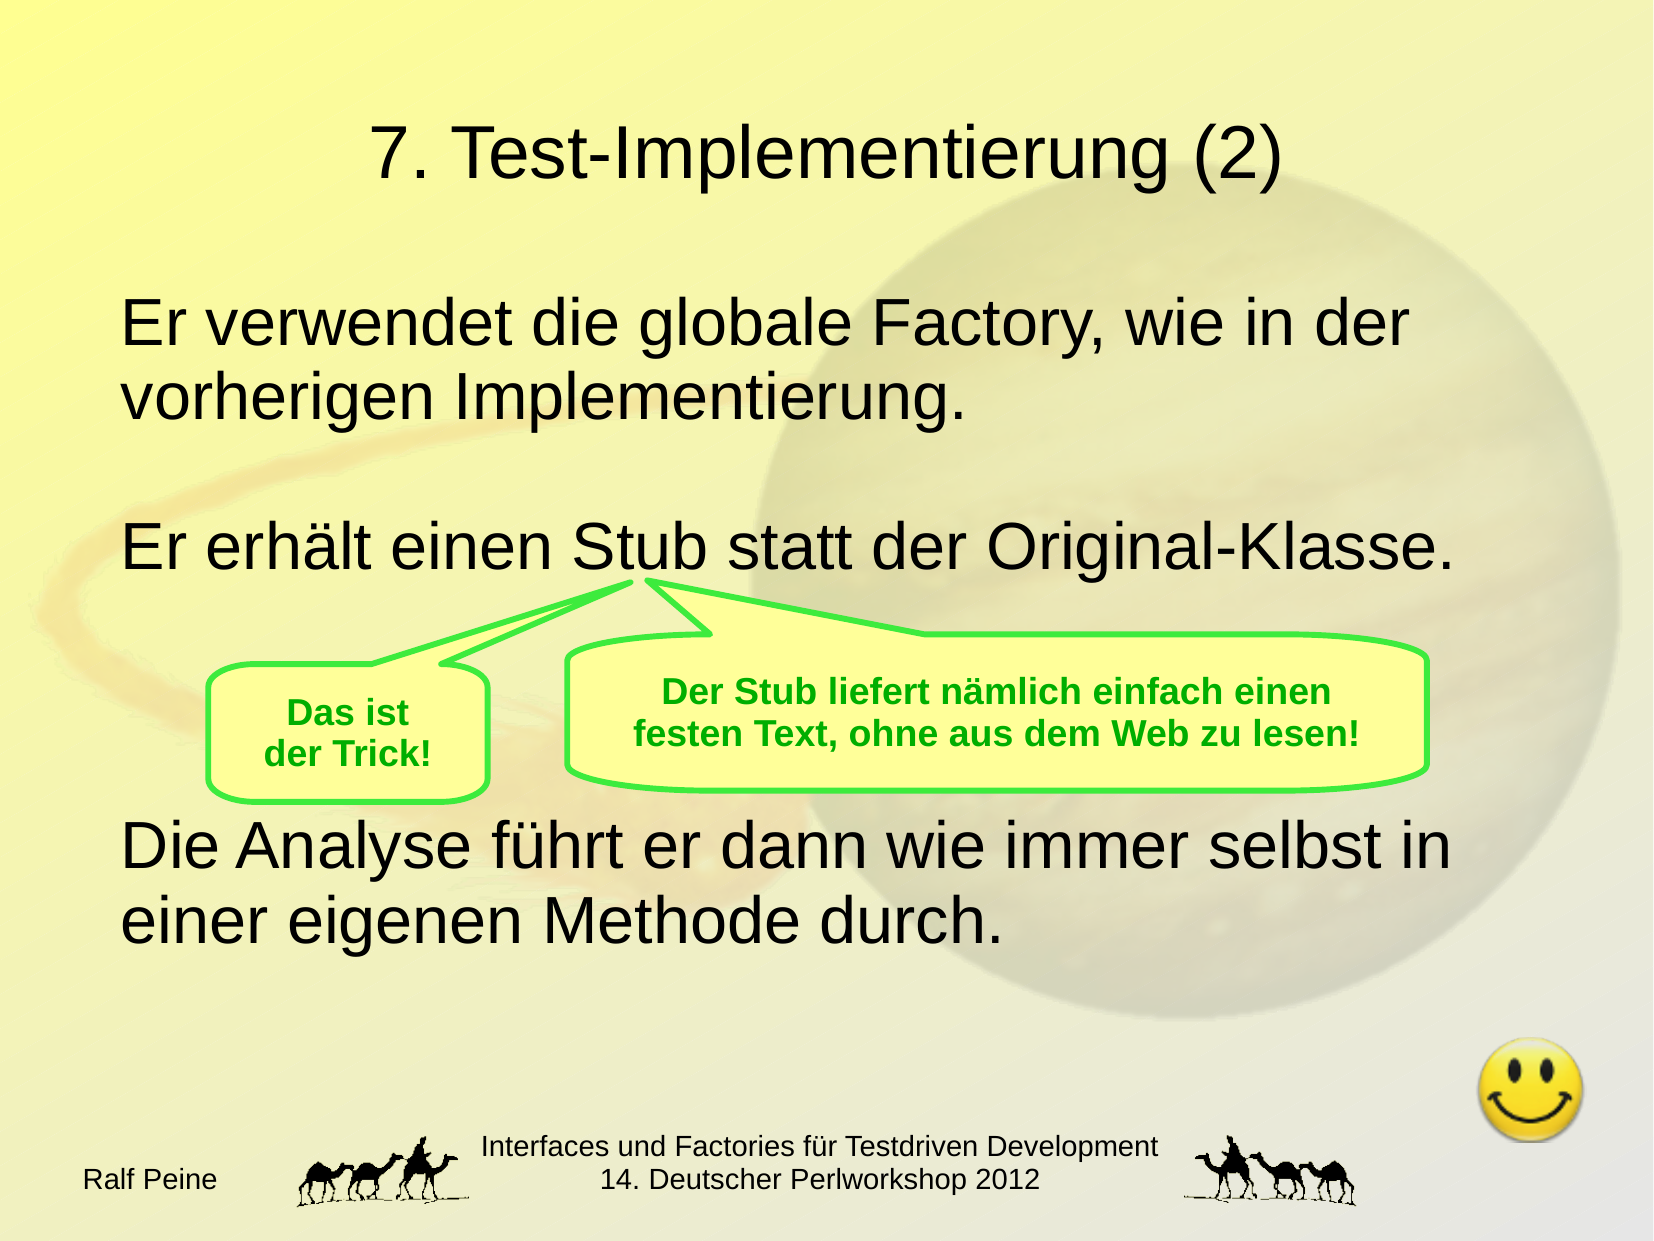

# 7. Test-Implementierung (2)
Er verwendet die globale Factory, wie in der vorherigen Implementierung.
Er erhält einen Stub statt der Original-Klasse.
Die Analyse führt er dann wie immer selbst in einer eigenen Methode durch.
Der Stub liefert nämlich einfach einen
festen Text, ohne aus dem Web zu lesen!
Das ist
der Trick!